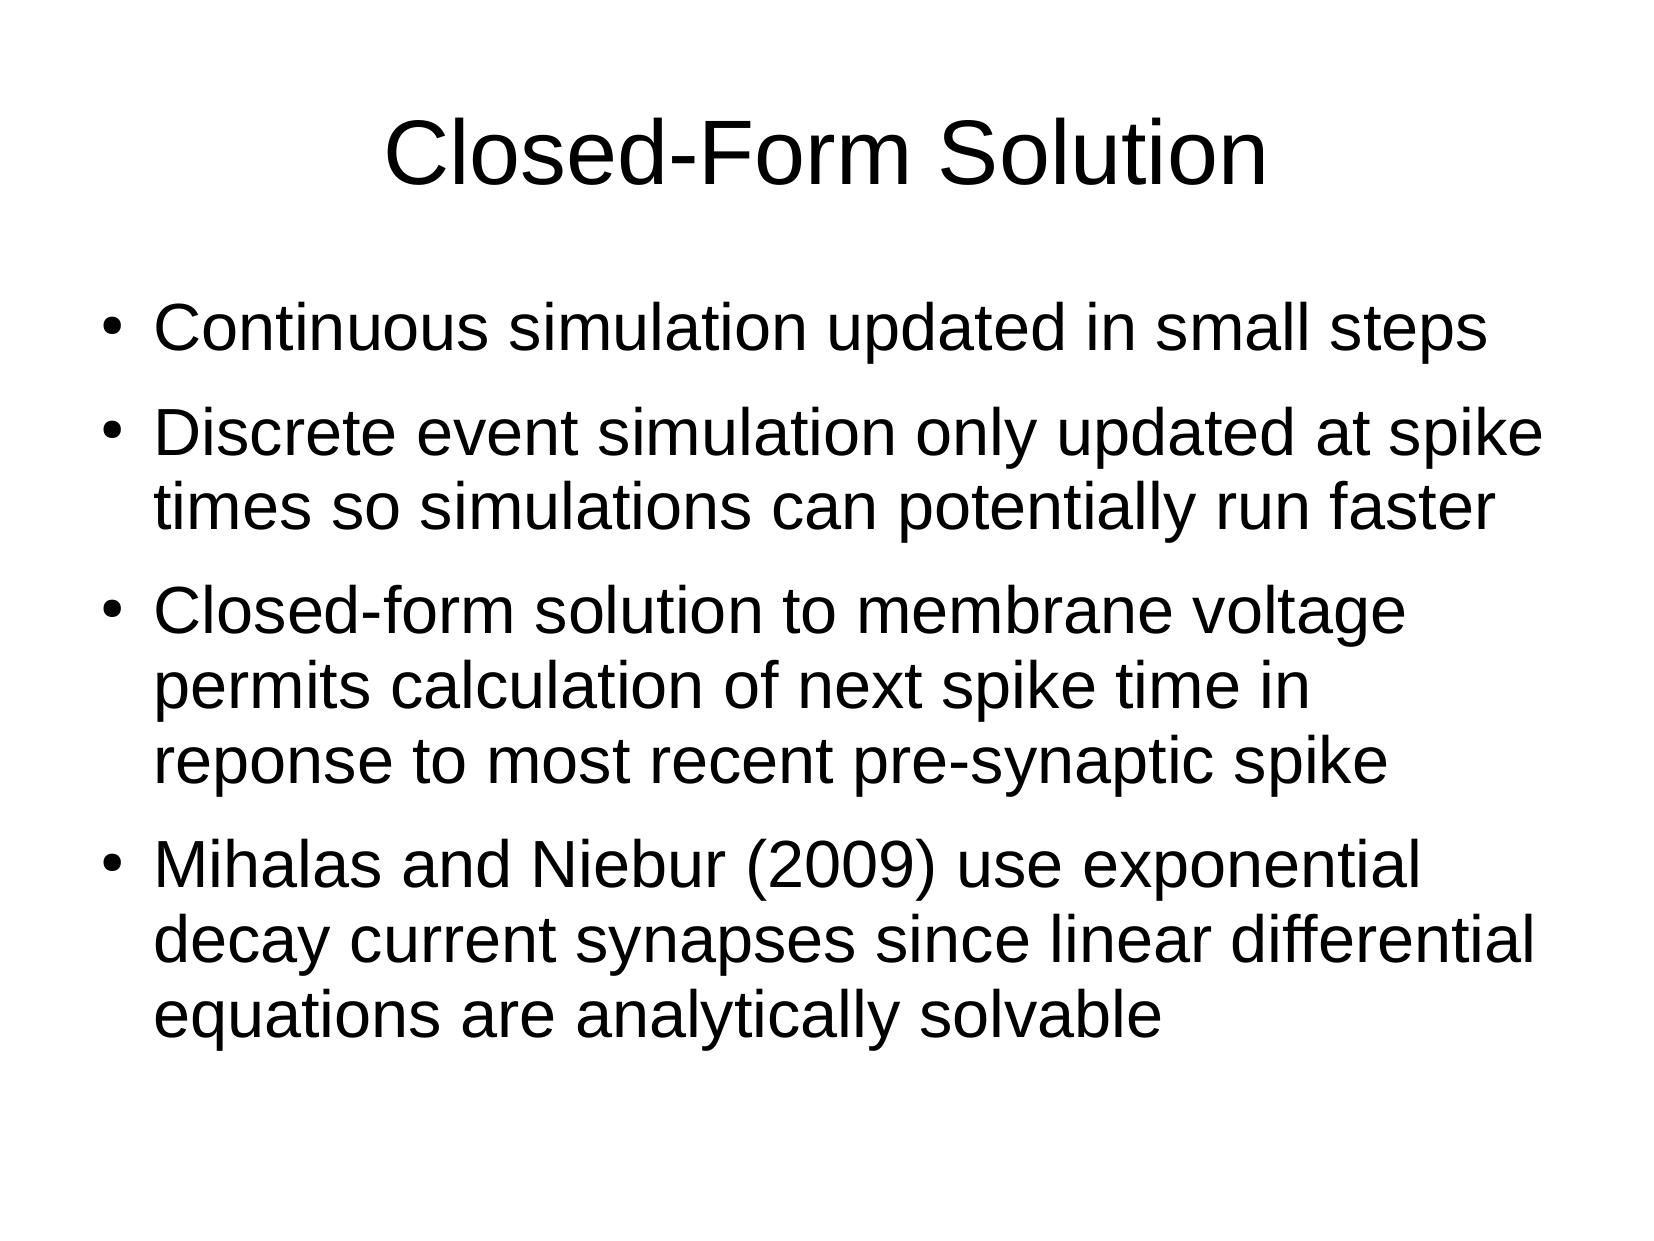

# Closed-Form Solution
Continuous simulation updated in small steps
Discrete event simulation only updated at spike times so simulations can potentially run faster
Closed-form solution to membrane voltage permits calculation of next spike time in reponse to most recent pre-synaptic spike
Mihalas and Niebur (2009) use exponential decay current synapses since linear differential equations are analytically solvable